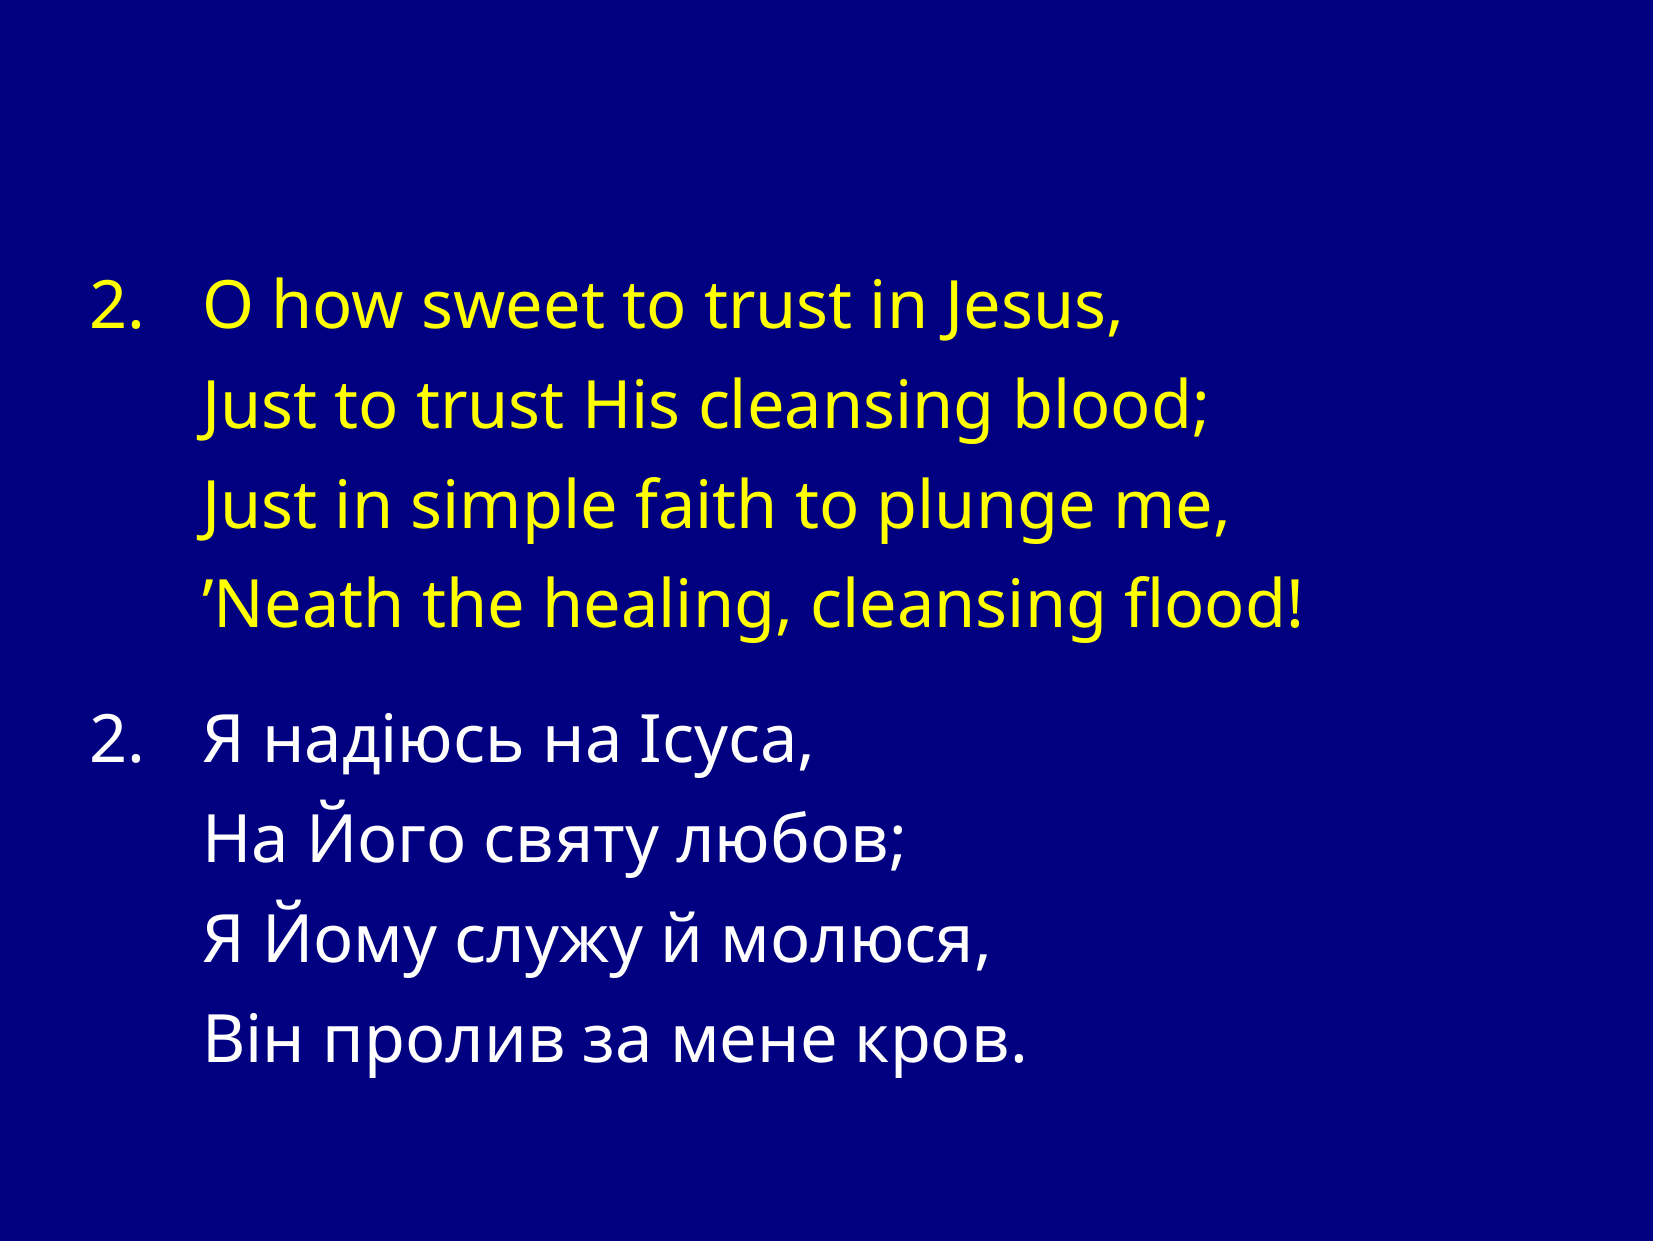

2.	O how sweet to trust in Jesus,
	Just to trust His cleansing blood;
	Just in simple faith to plunge me,
	’Neath the healing, cleansing flood!
2.	Я надіюсь на Ісуса,
	На Його святу любов;
	Я Йому служу й молюся,
	Він пролив за мене кров.